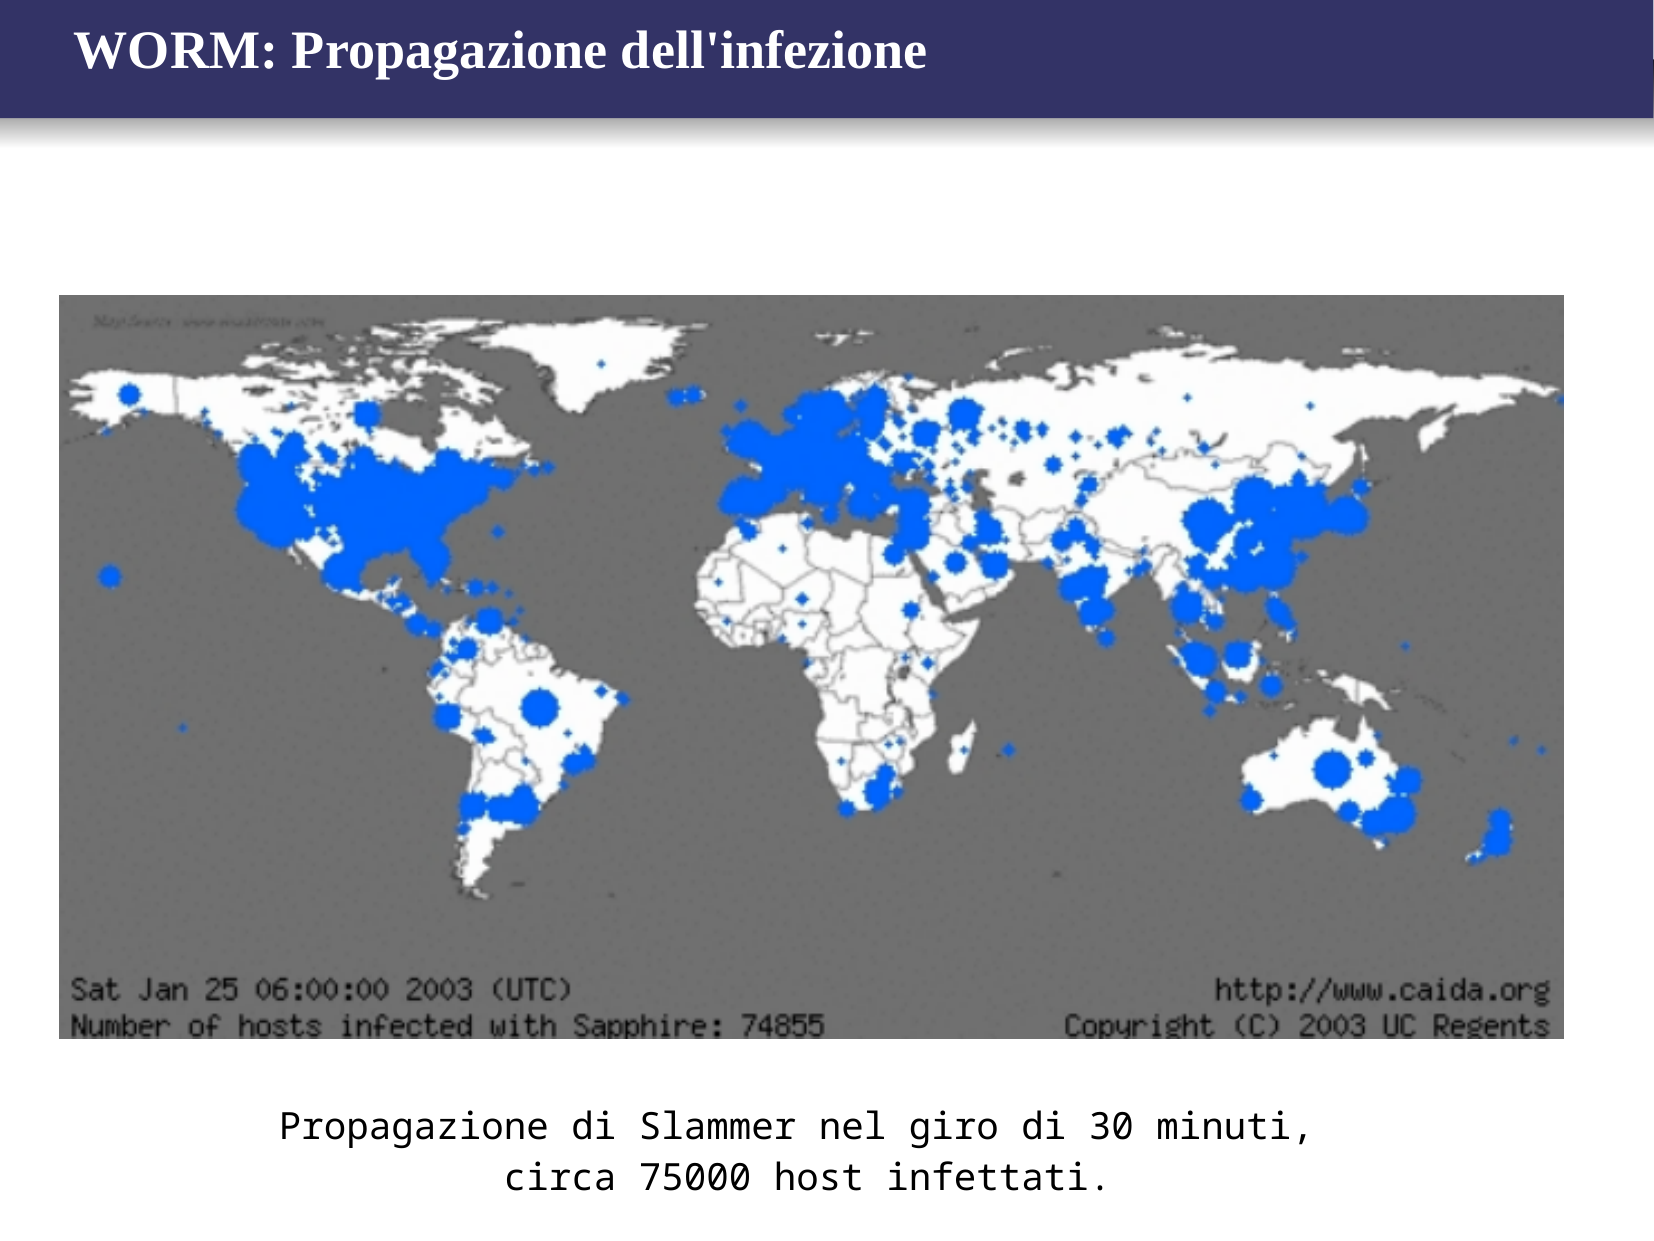

WORM: Propagazione dell'infezione
Propagazione di Slammer nel giro di 30 minuti,
 circa 75000 host infettati.